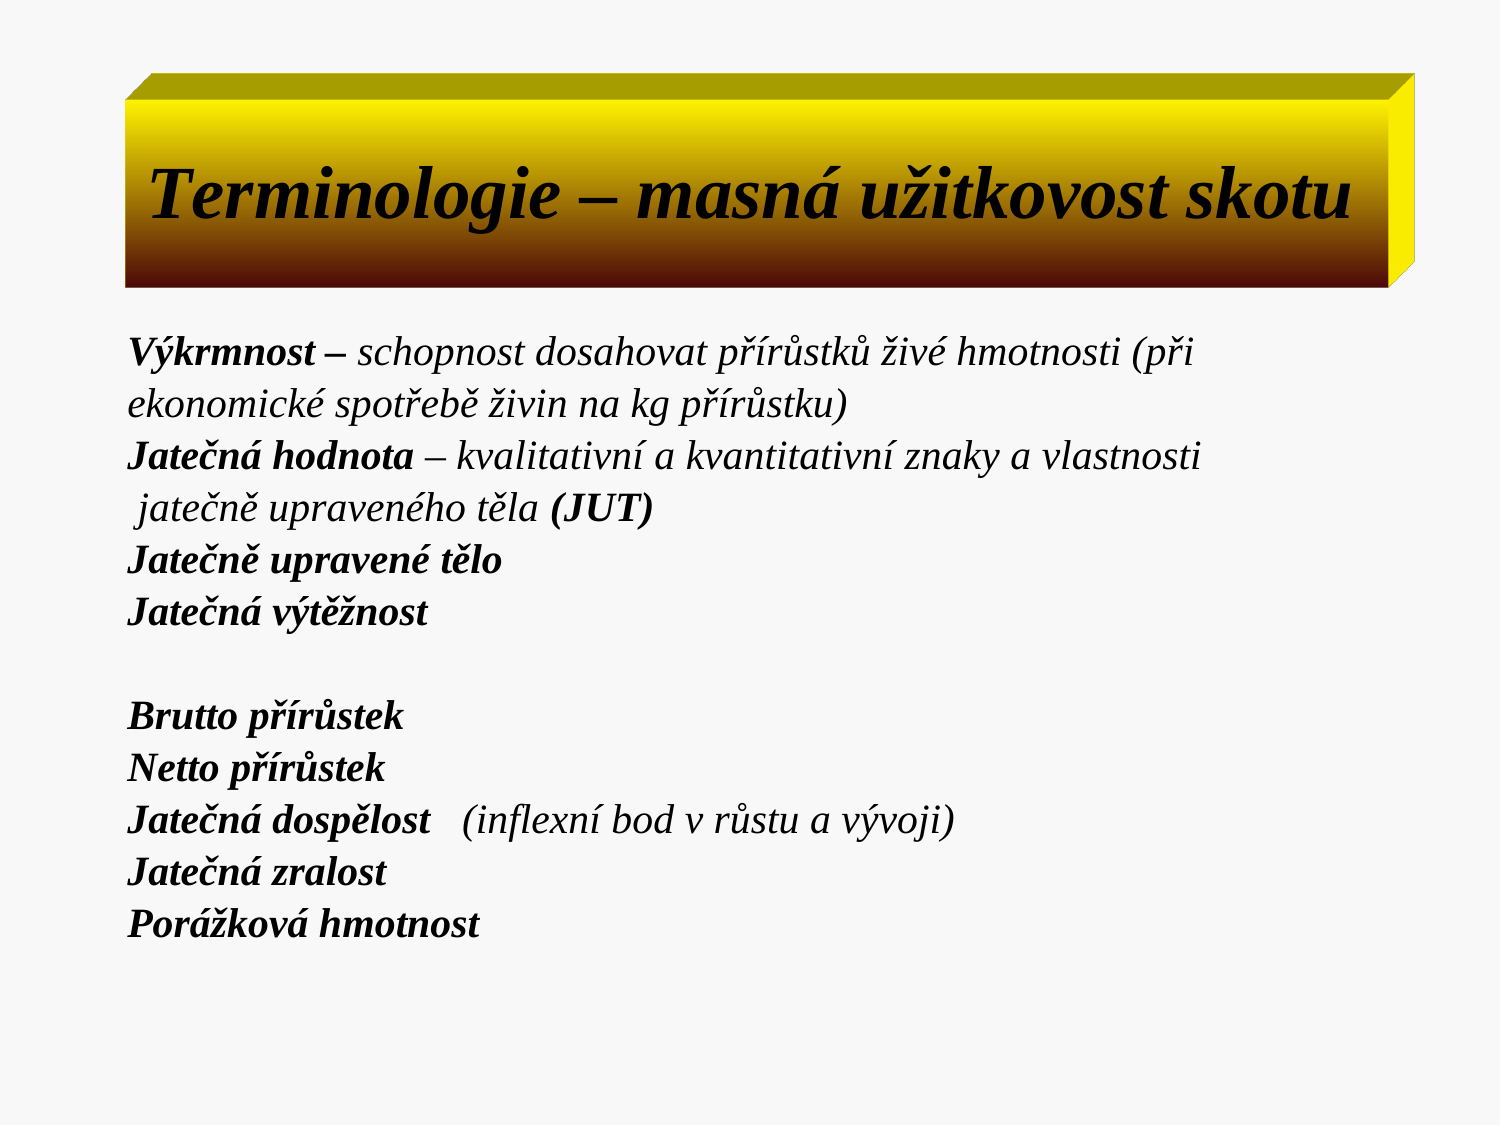

Terminologie – masná užitkovost skotu
# Výkrmnost – schopnost dosahovat přírůstků živé hmotnosti (při
ekonomické spotřebě živin na kg přírůstku)
Jatečná hodnota – kvalitativní a kvantitativní znaky a vlastnosti
 jatečně upraveného těla (JUT)
Jatečně upravené tělo
Jatečná výtěžnost
Brutto přírůstek
Netto přírůstek
Jatečná dospělost (inflexní bod v růstu a vývoji)
Jatečná zralost
Porážková hmotnost